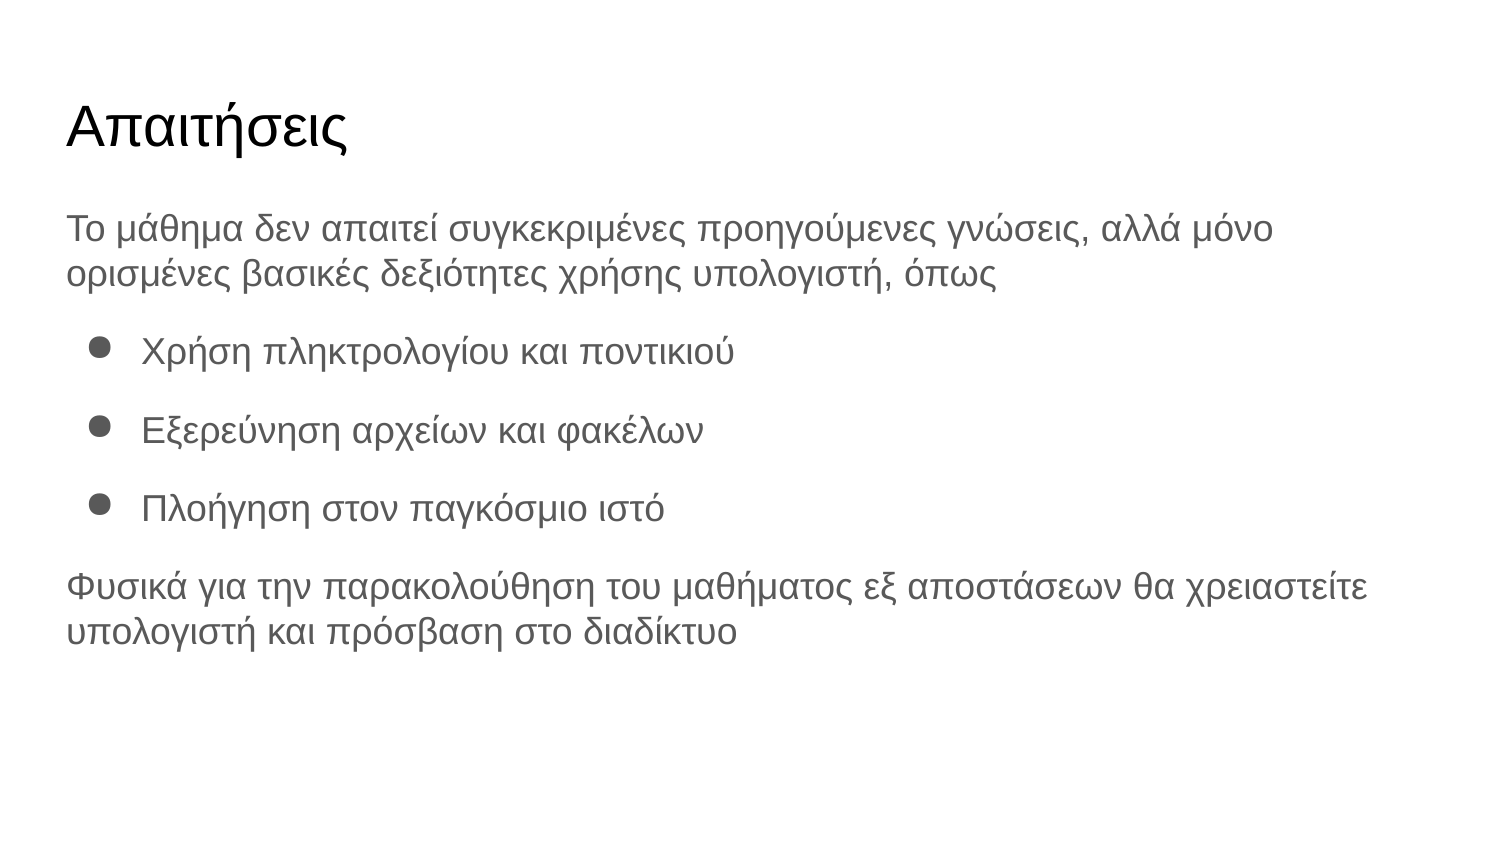

# Απαιτήσεις
Το μάθημα δεν απαιτεί συγκεκριμένες προηγούμενες γνώσεις, αλλά μόνο ορισμένες βασικές δεξιότητες χρήσης υπολογιστή, όπως
Χρήση πληκτρολογίου και ποντικιού
Εξερεύνηση αρχείων και φακέλων
Πλοήγηση στον παγκόσμιο ιστό
Φυσικά για την παρακολούθηση του μαθήματος εξ αποστάσεων θα χρειαστείτε υπολογιστή και πρόσβαση στο διαδίκτυο